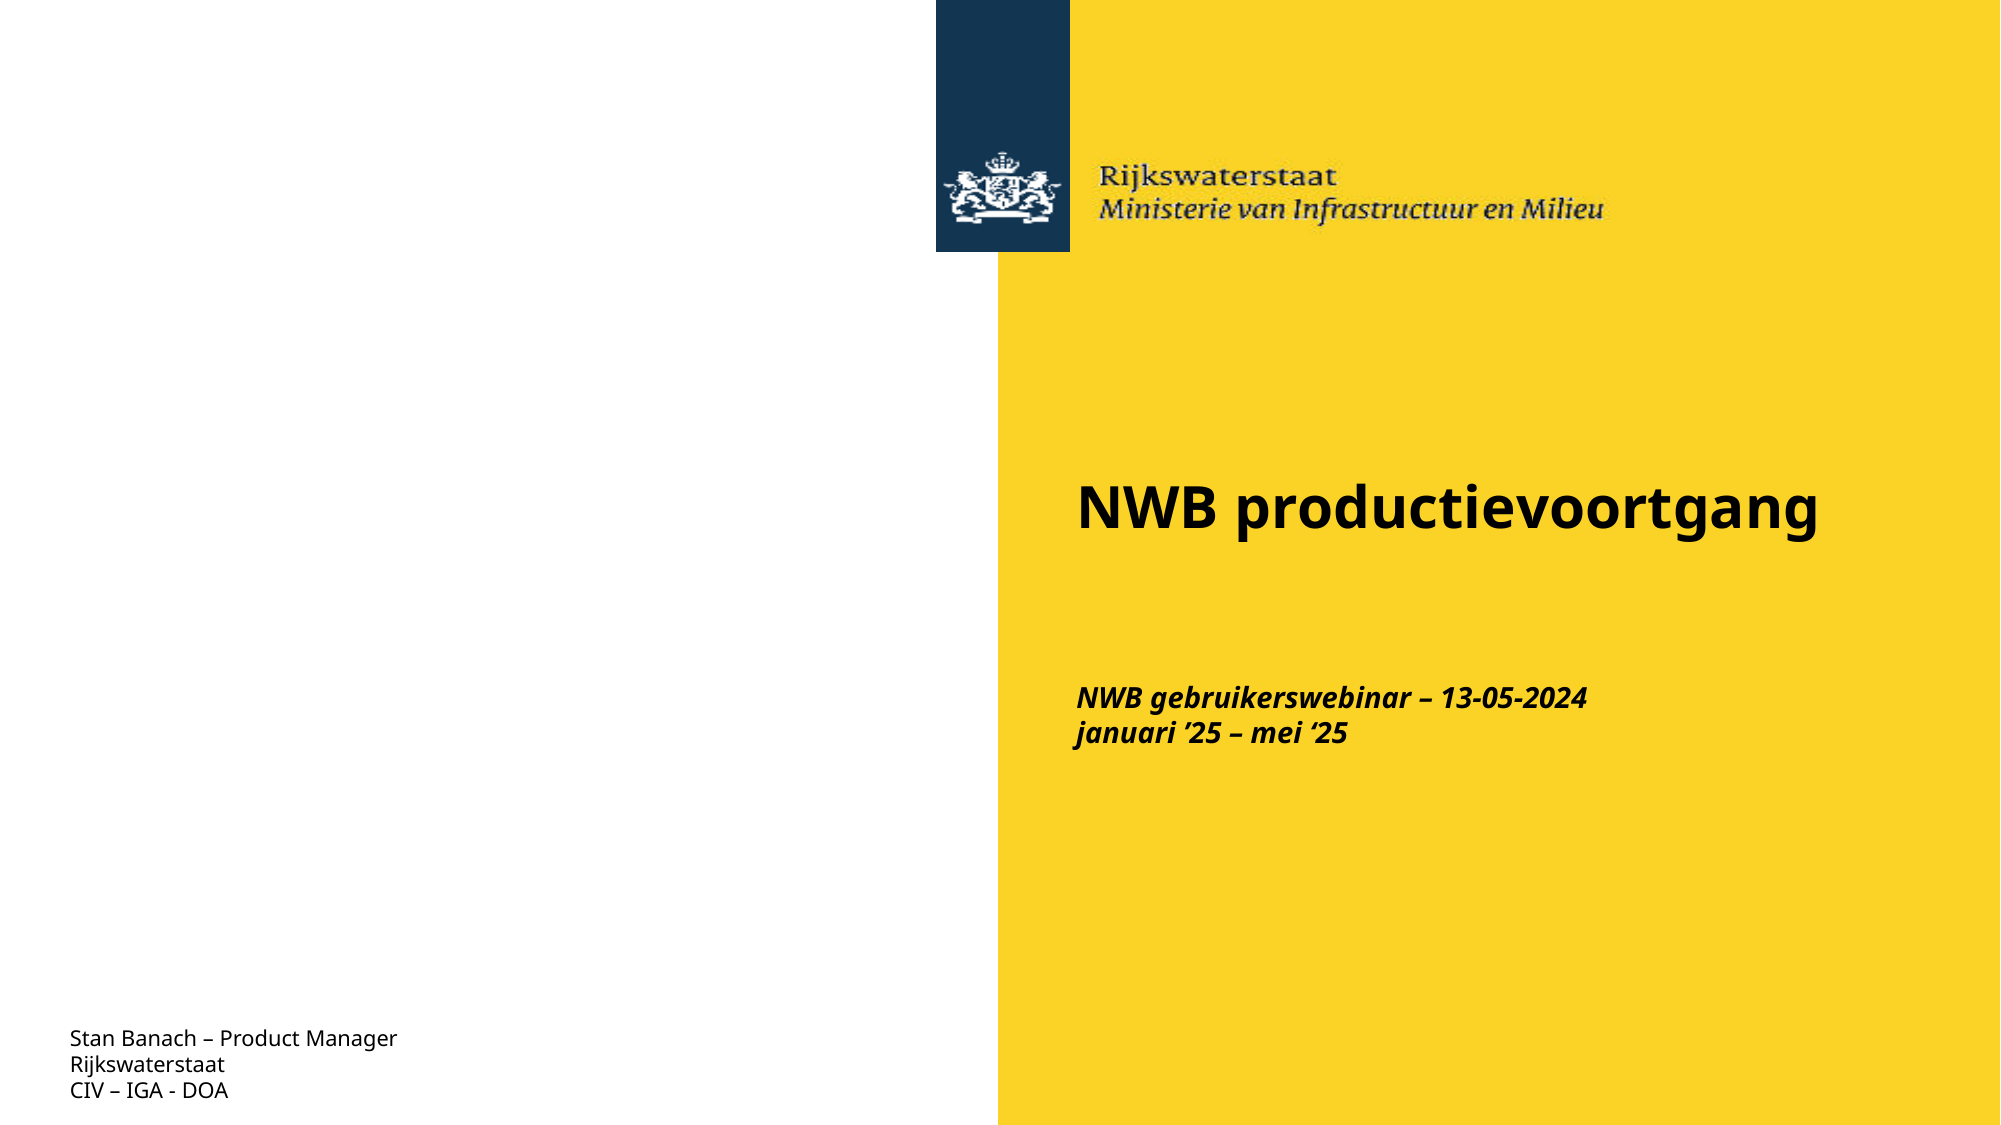

# NWB productievoortgang NWB gebruikerswebinar – 13-05-2024 januari ’25 – mei ‘25
Stan Banach – Product Manager
Rijkswaterstaat
CIV – IGA - DOA